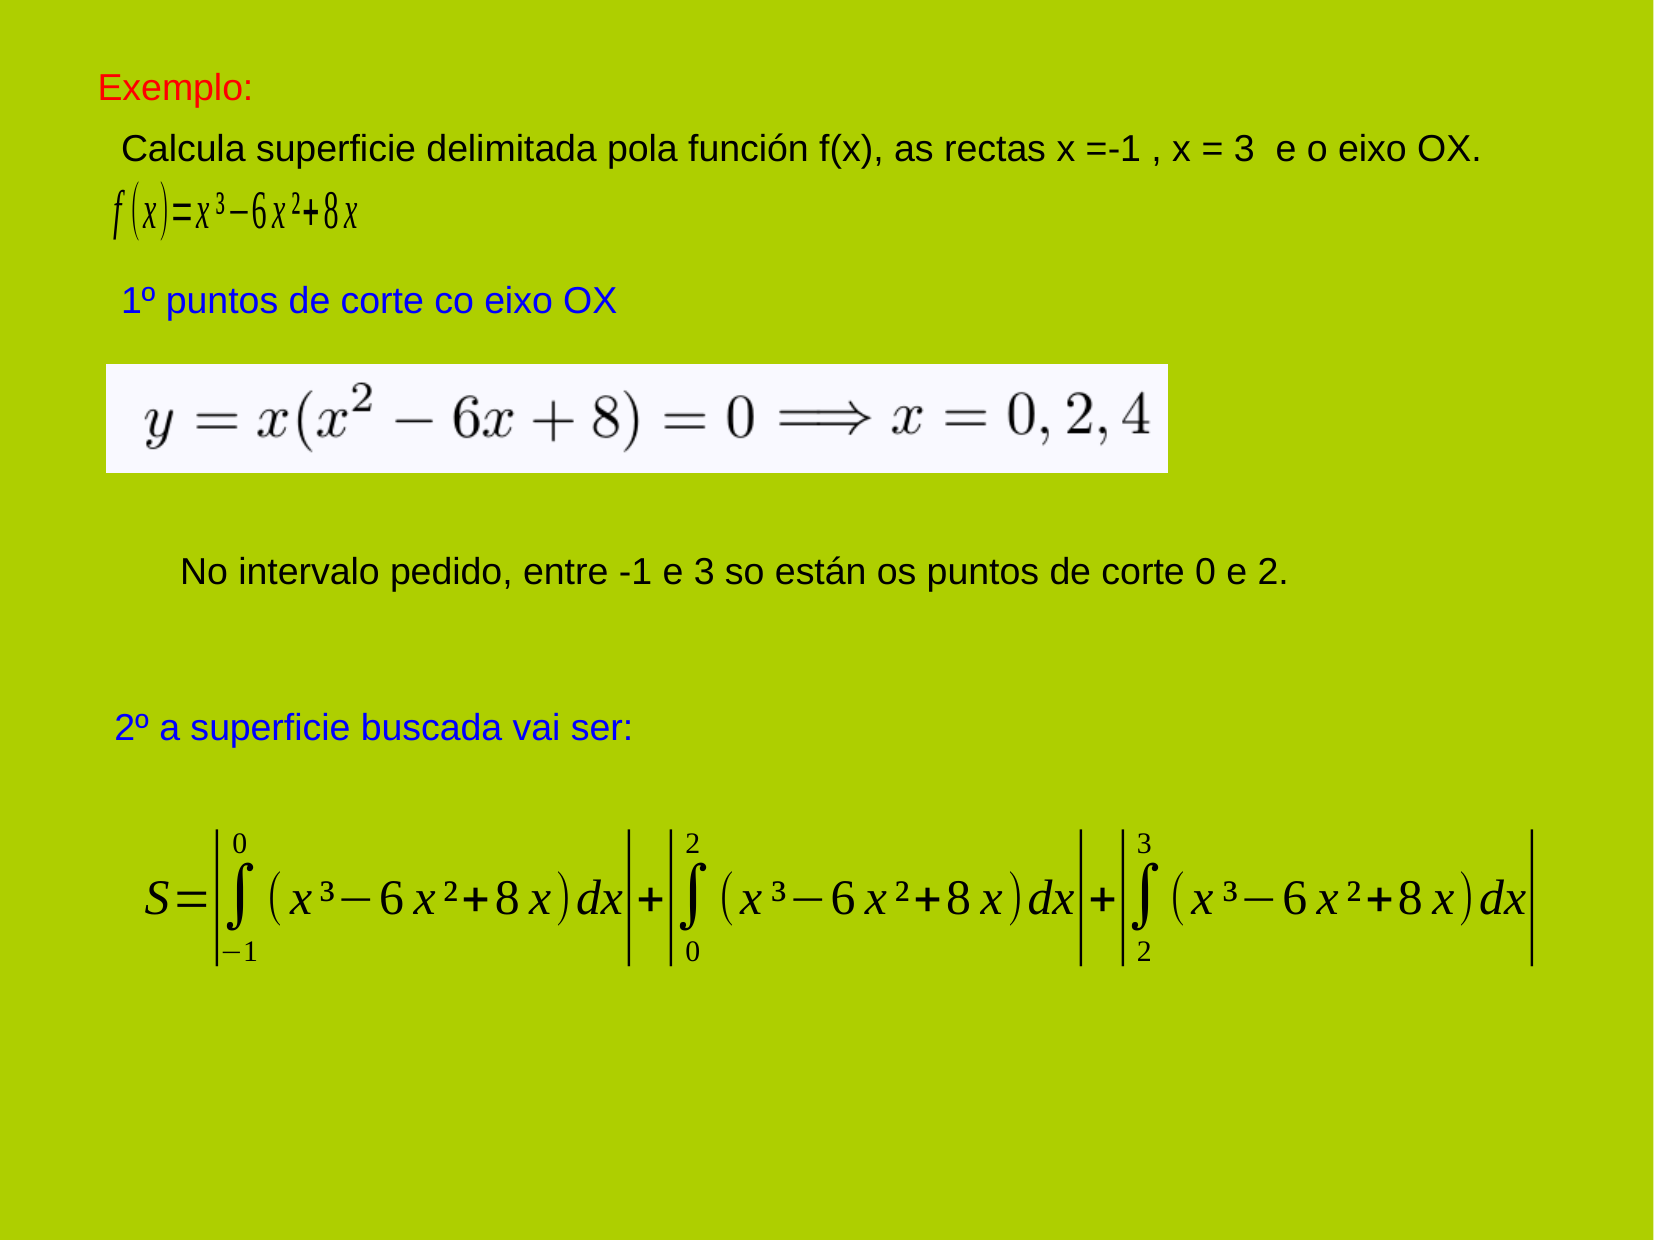

Exemplo:
Calcula superficie delimitada pola función f(x), as rectas x =-1 , x = 3 e o eixo OX.
1º puntos de corte co eixo OX
No intervalo pedido, entre -1 e 3 so están os puntos de corte 0 e 2.
2º a superficie buscada vai ser: